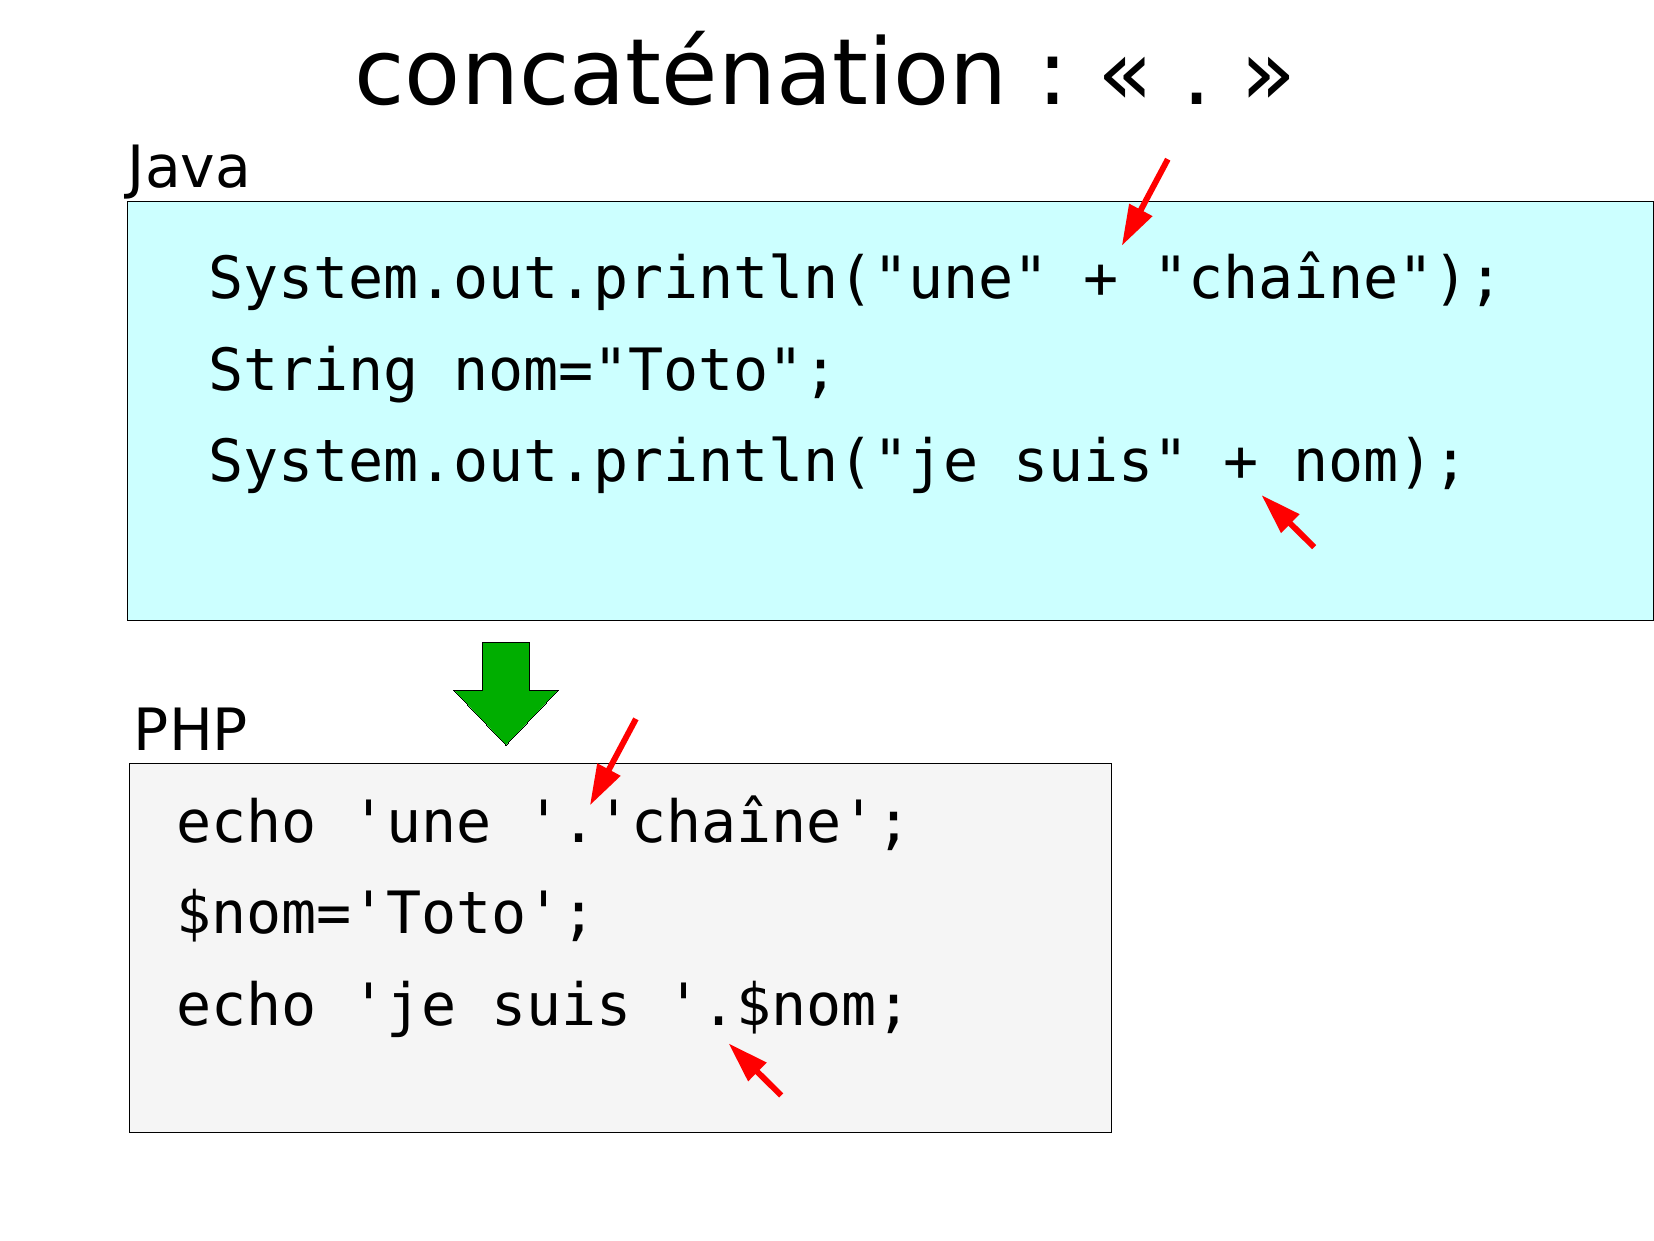

# concaténation : « . »
Java
System.out.println("une" + "chaîne");
String nom="Toto";
System.out.println("je suis" + nom);
PHP
echo 'une '.'chaîne';
$nom='Toto';
echo 'je suis '.$nom;